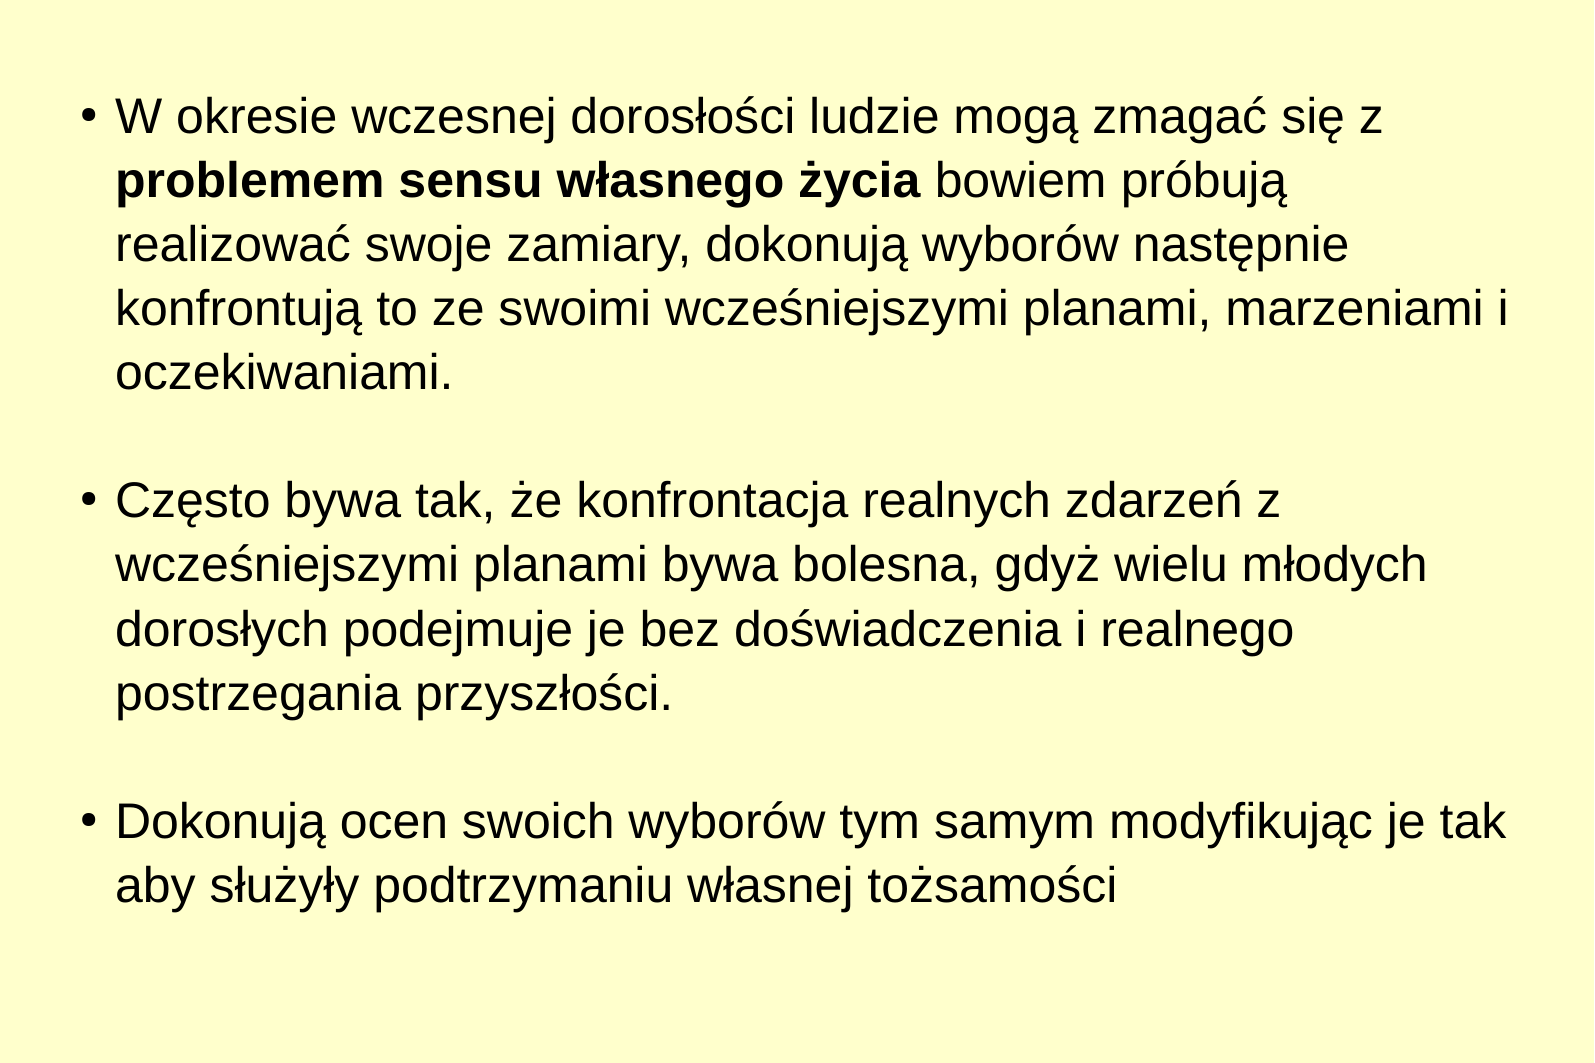

# W okresie wczesnej dorosłości ludzie mogą zmagać się z problemem sensu własnego życia bowiem próbują realizować swoje zamiary, dokonują wyborów następnie konfrontują to ze swoimi wcześniejszymi planami, marzeniami i oczekiwaniami.
Często bywa tak, że konfrontacja realnych zdarzeń z wcześniejszymi planami bywa bolesna, gdyż wielu młodych dorosłych podejmuje je bez doświadczenia i realnego postrzegania przyszłości.
Dokonują ocen swoich wyborów tym samym modyfikując je tak aby służyły podtrzymaniu własnej tożsamości